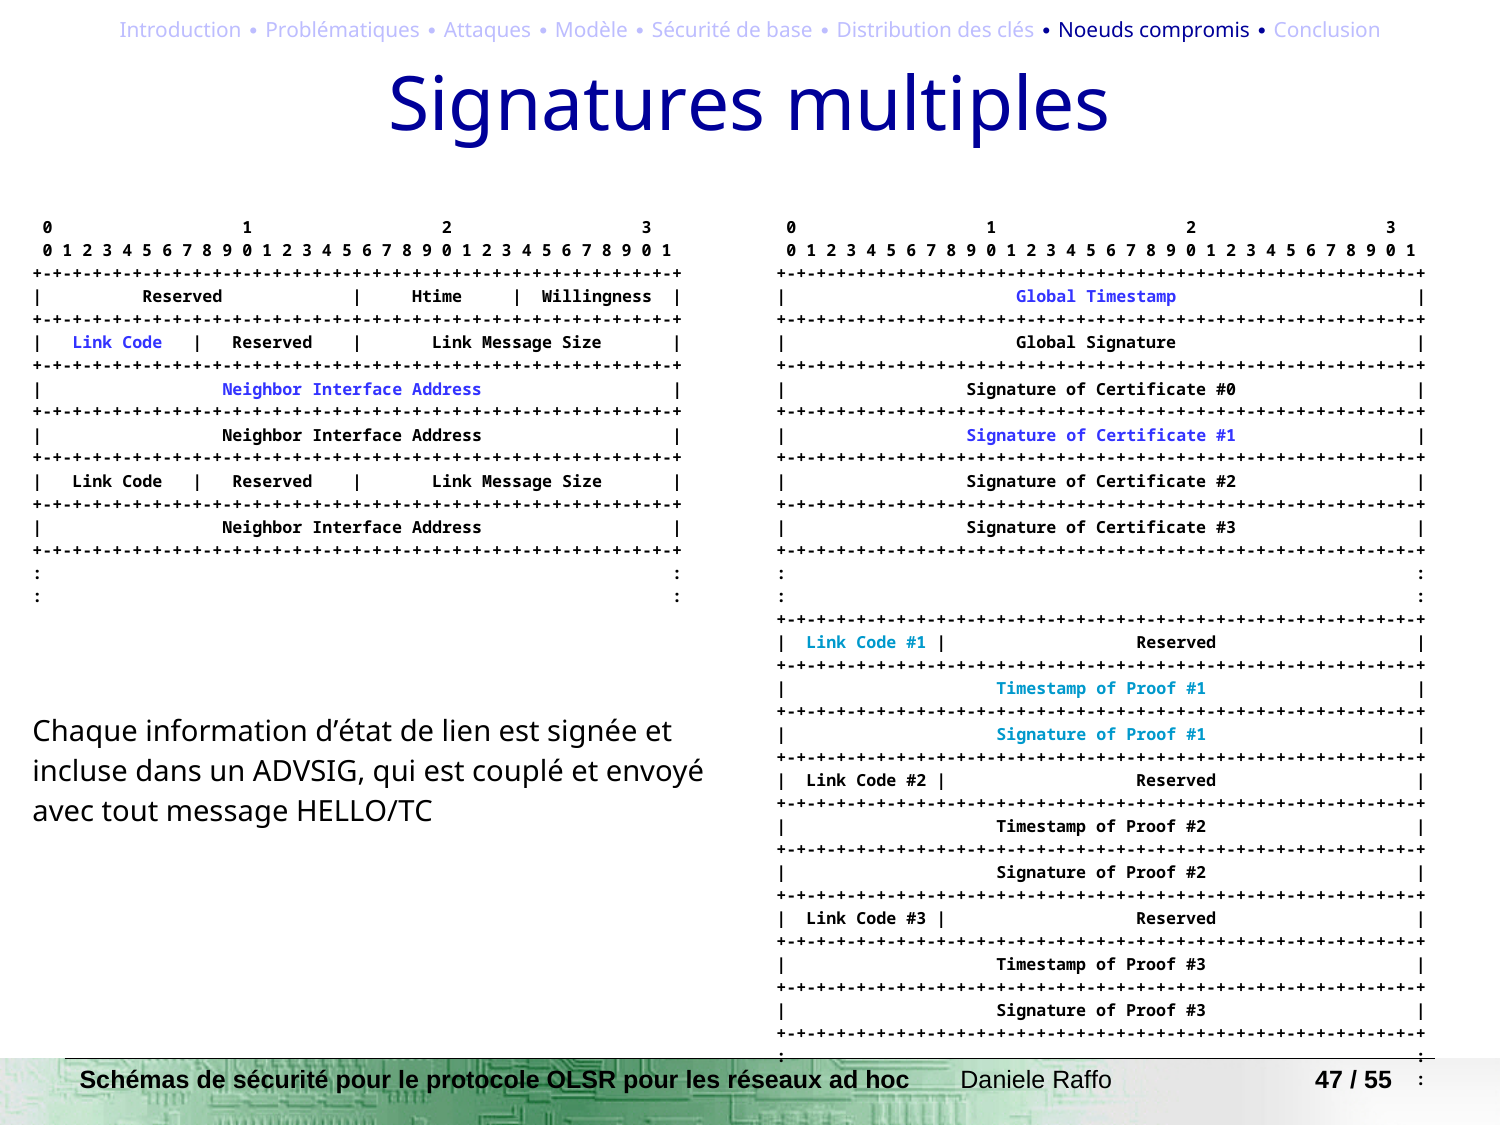

Introduction ∙ Problématiques ∙ Attaques ∙ Modèle ∙ Sécurité de base ∙ Distribution des clés ∙ Noeuds compromis ∙ Conclusion
Signatures multiples
 0 1 2 3
 0 1 2 3 4 5 6 7 8 9 0 1 2 3 4 5 6 7 8 9 0 1 2 3 4 5 6 7 8 9 0 1
+-+-+-+-+-+-+-+-+-+-+-+-+-+-+-+-+-+-+-+-+-+-+-+-+-+-+-+-+-+-+-+-+
| Reserved | Htime | Willingness |
+-+-+-+-+-+-+-+-+-+-+-+-+-+-+-+-+-+-+-+-+-+-+-+-+-+-+-+-+-+-+-+-+
| Link Code | Reserved | Link Message Size |
+-+-+-+-+-+-+-+-+-+-+-+-+-+-+-+-+-+-+-+-+-+-+-+-+-+-+-+-+-+-+-+-+
| Neighbor Interface Address |
+-+-+-+-+-+-+-+-+-+-+-+-+-+-+-+-+-+-+-+-+-+-+-+-+-+-+-+-+-+-+-+-+
| Neighbor Interface Address |
+-+-+-+-+-+-+-+-+-+-+-+-+-+-+-+-+-+-+-+-+-+-+-+-+-+-+-+-+-+-+-+-+
| Link Code | Reserved | Link Message Size |
+-+-+-+-+-+-+-+-+-+-+-+-+-+-+-+-+-+-+-+-+-+-+-+-+-+-+-+-+-+-+-+-+
| Neighbor Interface Address |
+-+-+-+-+-+-+-+-+-+-+-+-+-+-+-+-+-+-+-+-+-+-+-+-+-+-+-+-+-+-+-+-+
: :
: :
Chaque information d’état de lien est signée et incluse dans un ADVSIG, qui est couplé et envoyé avec tout message HELLO/TC
 0 1 2 3
 0 1 2 3 4 5 6 7 8 9 0 1 2 3 4 5 6 7 8 9 0 1 2 3 4 5 6 7 8 9 0 1
+-+-+-+-+-+-+-+-+-+-+-+-+-+-+-+-+-+-+-+-+-+-+-+-+-+-+-+-+-+-+-+-+
| Global Timestamp |
+-+-+-+-+-+-+-+-+-+-+-+-+-+-+-+-+-+-+-+-+-+-+-+-+-+-+-+-+-+-+-+-+
| Global Signature |
+-+-+-+-+-+-+-+-+-+-+-+-+-+-+-+-+-+-+-+-+-+-+-+-+-+-+-+-+-+-+-+-+
| Signature of Certificate #0 |
+-+-+-+-+-+-+-+-+-+-+-+-+-+-+-+-+-+-+-+-+-+-+-+-+-+-+-+-+-+-+-+-+
| Signature of Certificate #1 |
+-+-+-+-+-+-+-+-+-+-+-+-+-+-+-+-+-+-+-+-+-+-+-+-+-+-+-+-+-+-+-+-+
| Signature of Certificate #2 |
+-+-+-+-+-+-+-+-+-+-+-+-+-+-+-+-+-+-+-+-+-+-+-+-+-+-+-+-+-+-+-+-+
| Signature of Certificate #3 |
+-+-+-+-+-+-+-+-+-+-+-+-+-+-+-+-+-+-+-+-+-+-+-+-+-+-+-+-+-+-+-+-+
: :
: :
+-+-+-+-+-+-+-+-+-+-+-+-+-+-+-+-+-+-+-+-+-+-+-+-+-+-+-+-+-+-+-+-+
| Link Code #1 | Reserved |
+-+-+-+-+-+-+-+-+-+-+-+-+-+-+-+-+-+-+-+-+-+-+-+-+-+-+-+-+-+-+-+-+
| Timestamp of Proof #1 |
+-+-+-+-+-+-+-+-+-+-+-+-+-+-+-+-+-+-+-+-+-+-+-+-+-+-+-+-+-+-+-+-+
| Signature of Proof #1 |
+-+-+-+-+-+-+-+-+-+-+-+-+-+-+-+-+-+-+-+-+-+-+-+-+-+-+-+-+-+-+-+-+
| Link Code #2 | Reserved |
+-+-+-+-+-+-+-+-+-+-+-+-+-+-+-+-+-+-+-+-+-+-+-+-+-+-+-+-+-+-+-+-+
| Timestamp of Proof #2 |
+-+-+-+-+-+-+-+-+-+-+-+-+-+-+-+-+-+-+-+-+-+-+-+-+-+-+-+-+-+-+-+-+
| Signature of Proof #2 |
+-+-+-+-+-+-+-+-+-+-+-+-+-+-+-+-+-+-+-+-+-+-+-+-+-+-+-+-+-+-+-+-+
| Link Code #3 | Reserved |
+-+-+-+-+-+-+-+-+-+-+-+-+-+-+-+-+-+-+-+-+-+-+-+-+-+-+-+-+-+-+-+-+
| Timestamp of Proof #3 |
+-+-+-+-+-+-+-+-+-+-+-+-+-+-+-+-+-+-+-+-+-+-+-+-+-+-+-+-+-+-+-+-+
| Signature of Proof #3 |
+-+-+-+-+-+-+-+-+-+-+-+-+-+-+-+-+-+-+-+-+-+-+-+-+-+-+-+-+-+-+-+-+
: :
: :
47
Schémas de sécurité pour le protocole OLSR pour les réseaux ad hoc Daniele Raffo